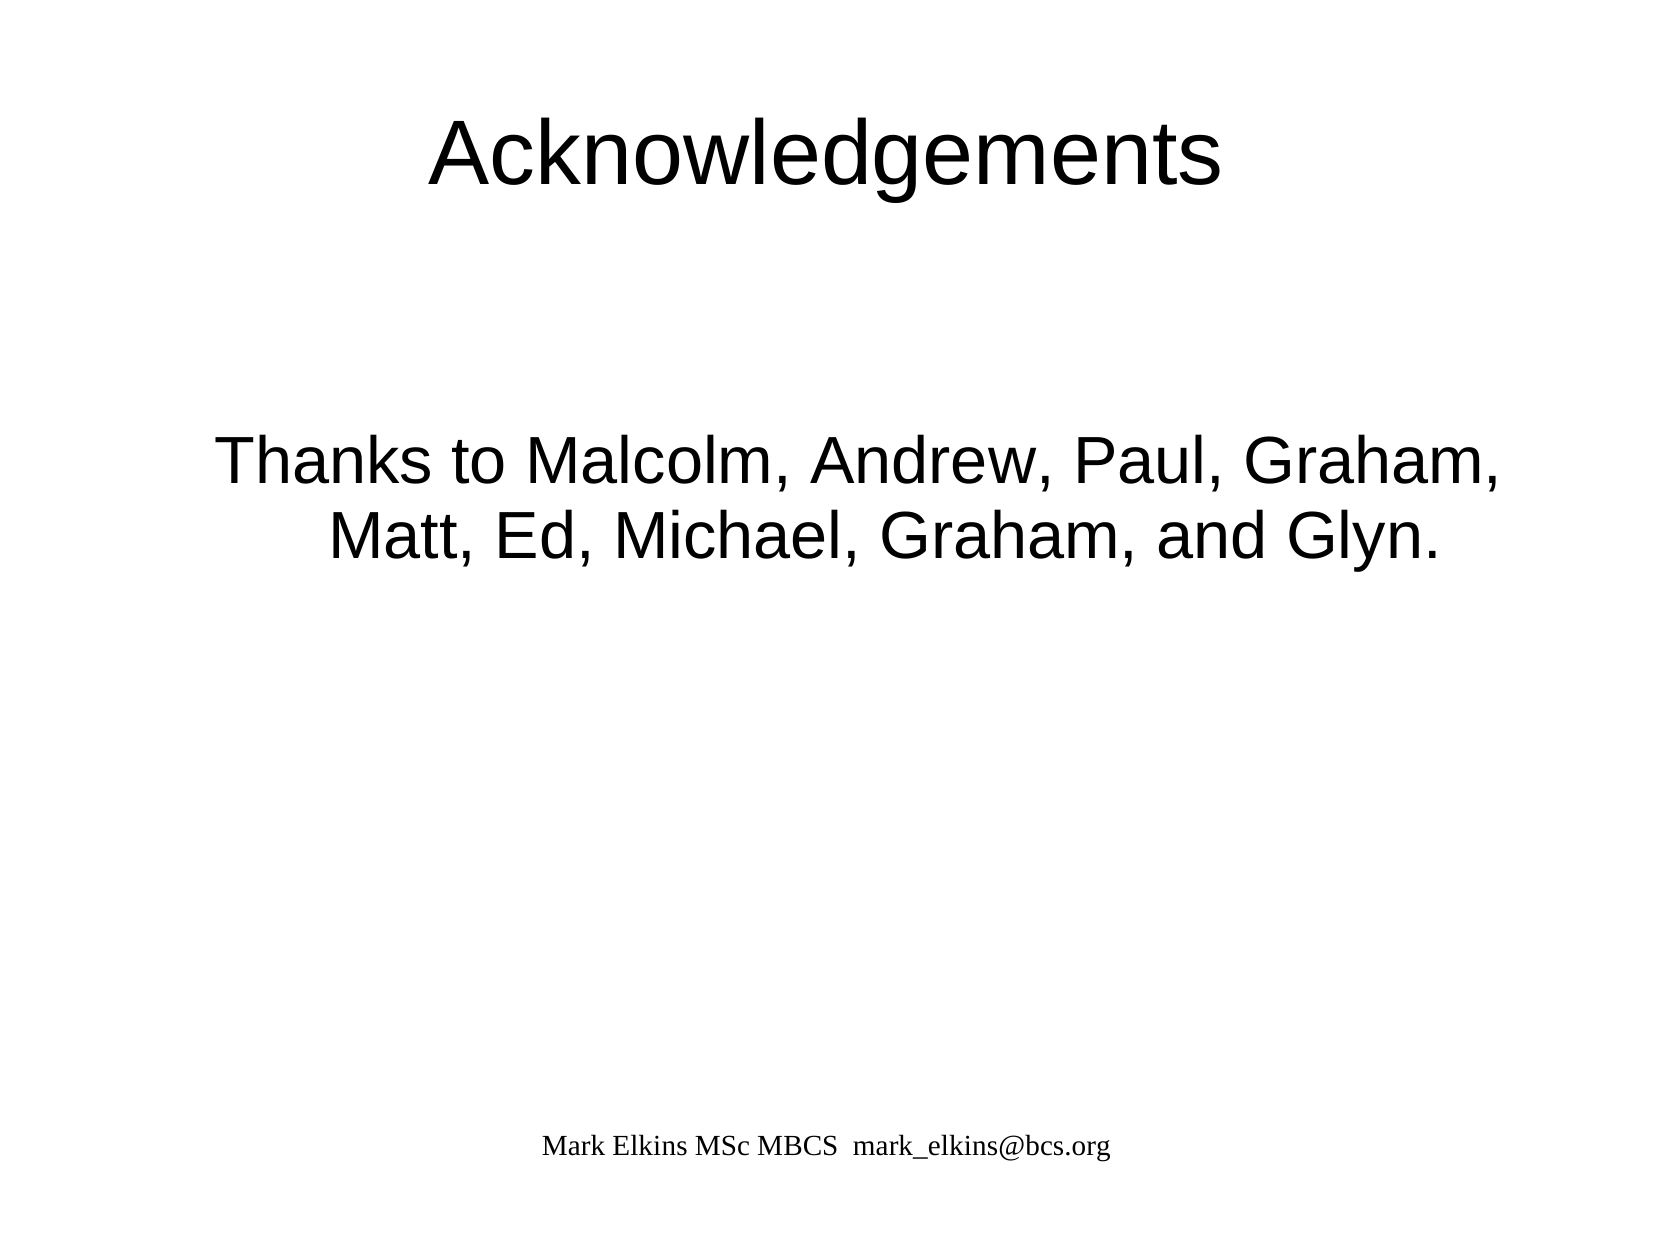

# Acknowledgements
Thanks to Malcolm, Andrew, Paul, Graham, Matt, Ed, Michael, Graham, and Glyn.
Mark Elkins MSc MBCS mark_elkins@bcs.org